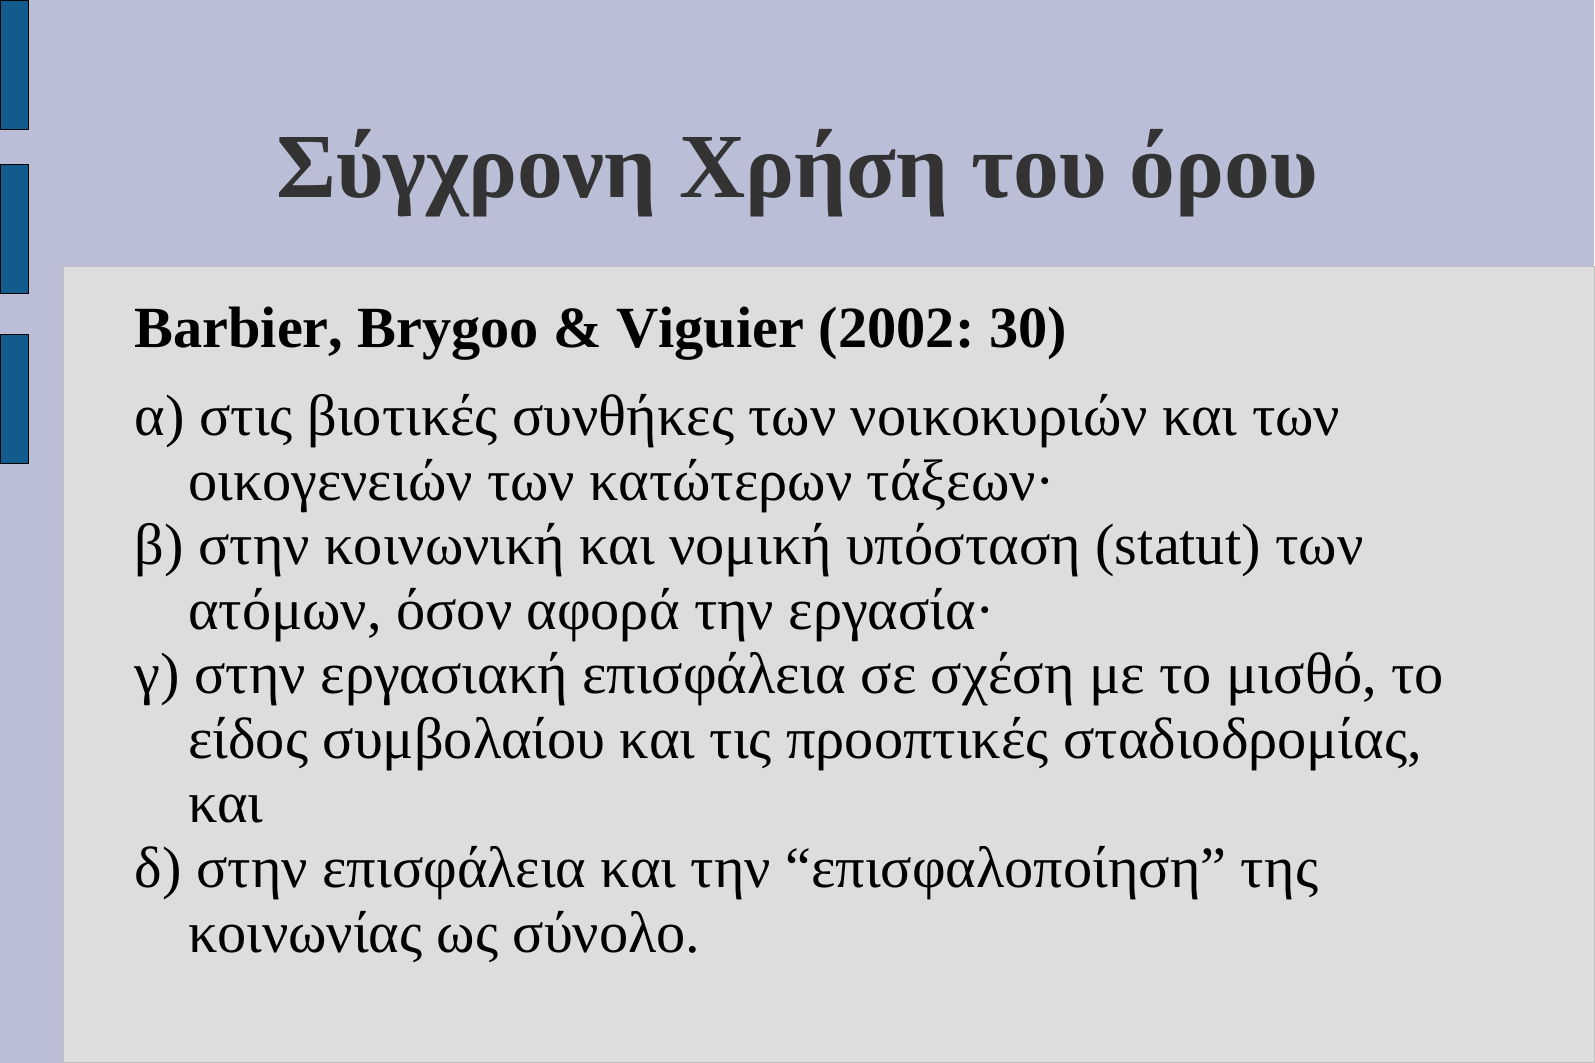

# Σύγχρονη Χρήση του όρου
Barbier, Brygoo & Viguier (2002: 30)
α) στις βιοτικές συνθήκες των νοικοκυριών και των οικογενειών των κατώτερων τάξεων·
β) στην κοινωνική και νομική υπόσταση (statut) των ατόμων, όσον αφορά την εργασία·
γ) στην εργασιακή επισφάλεια σε σχέση με το μισθό, το είδος συμβολαίου και τις προοπτικές σταδιοδρομίας, και
δ) στην επισφάλεια και την “επισφαλοποίηση” της κοινωνίας ως σύνολο.